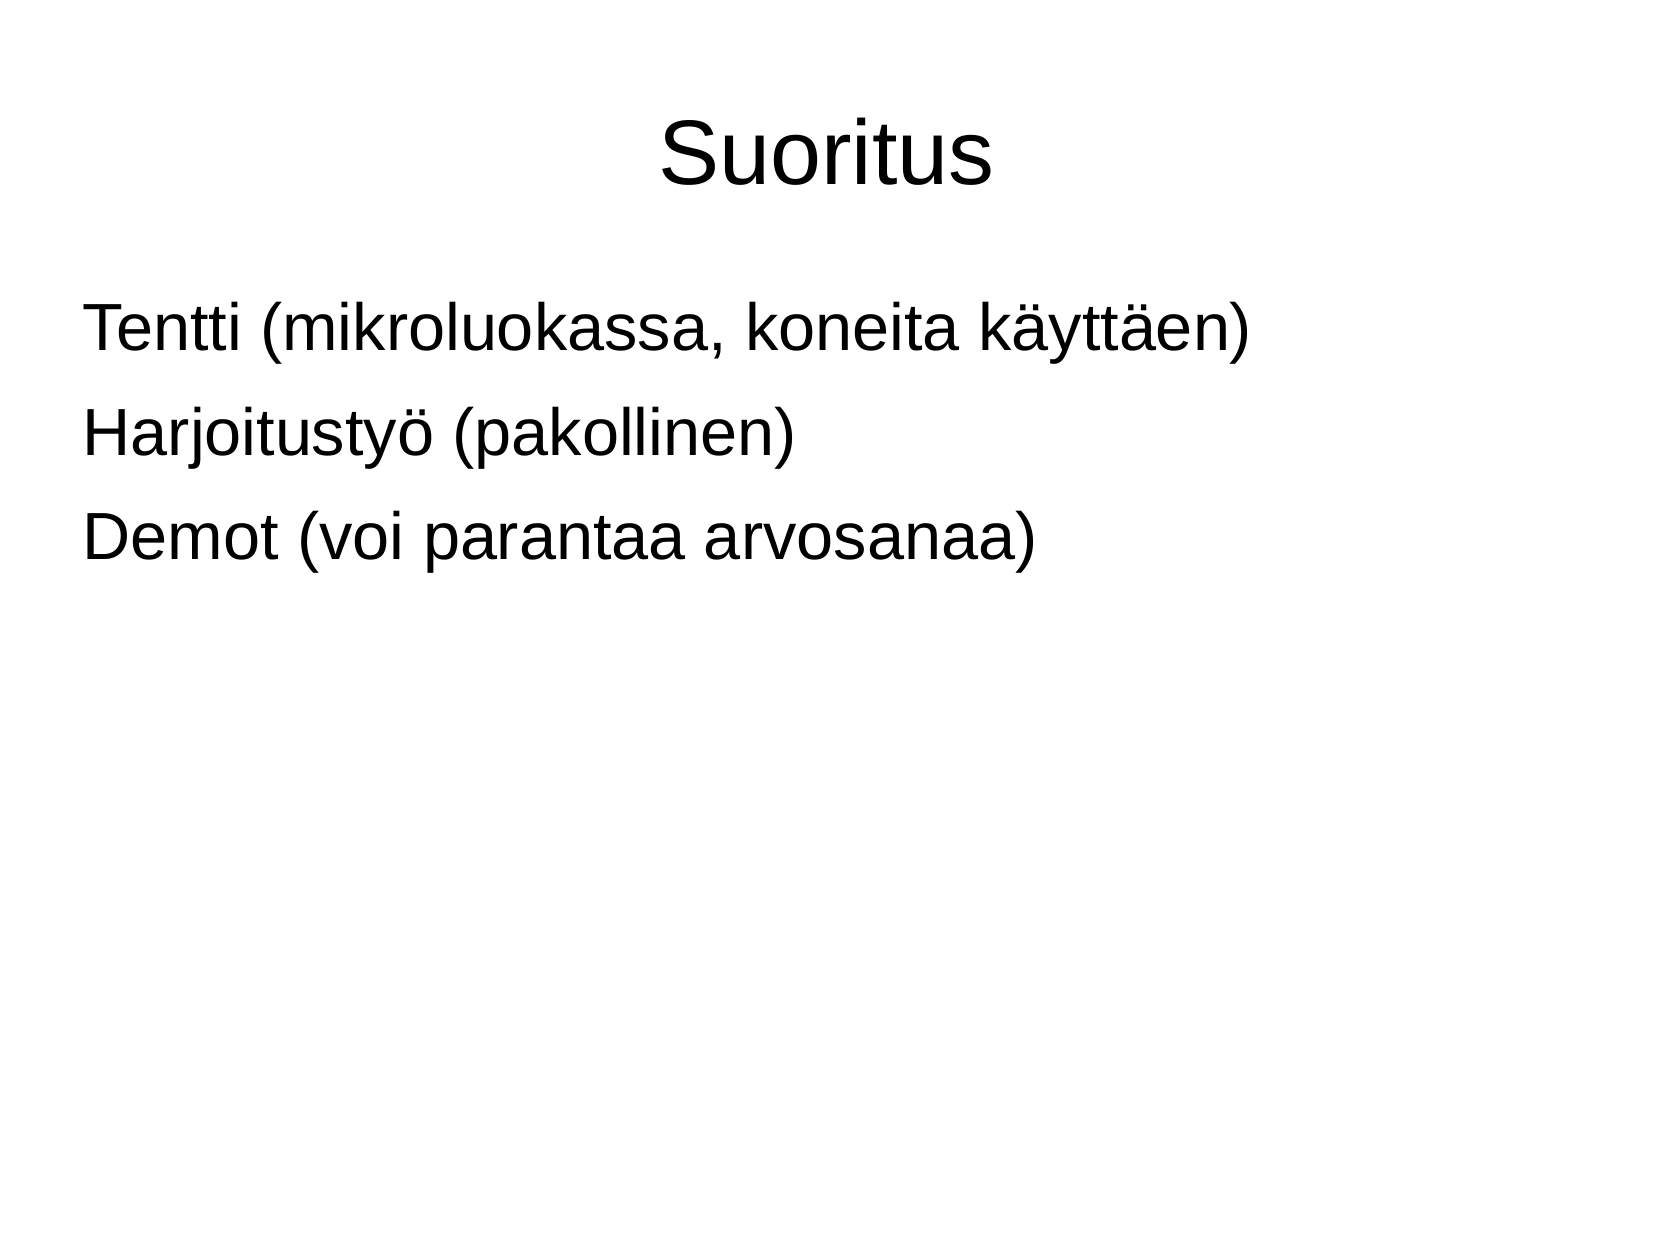

# Suoritus
Tentti (mikroluokassa, koneita käyttäen)
Harjoitustyö (pakollinen)
Demot (voi parantaa arvosanaa)